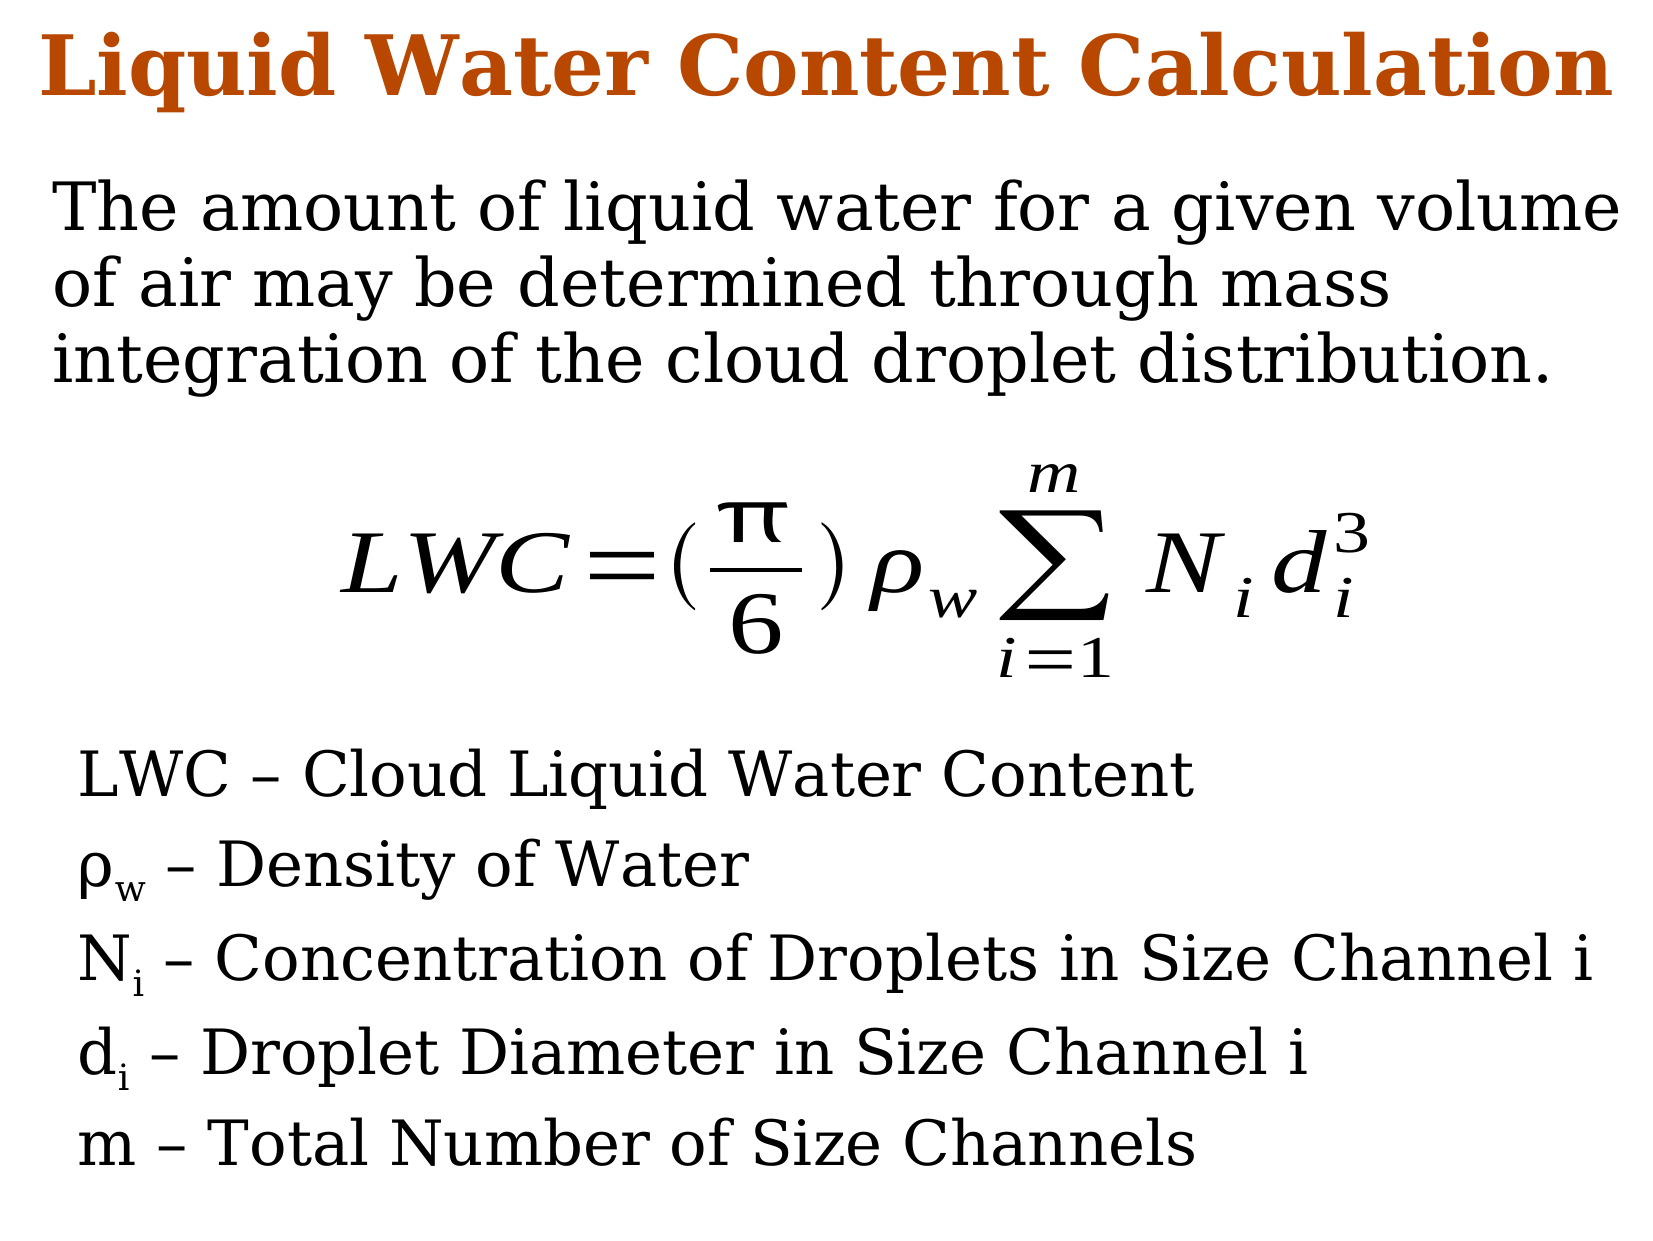

Liquid Water Content Calculation
The amount of liquid water for a given volume of air may be determined through mass integration of the cloud droplet distribution.
LWC – Cloud Liquid Water Content
ρw – Density of Water
Ni – Concentration of Droplets in Size Channel i
di – Droplet Diameter in Size Channel i
m – Total Number of Size Channels